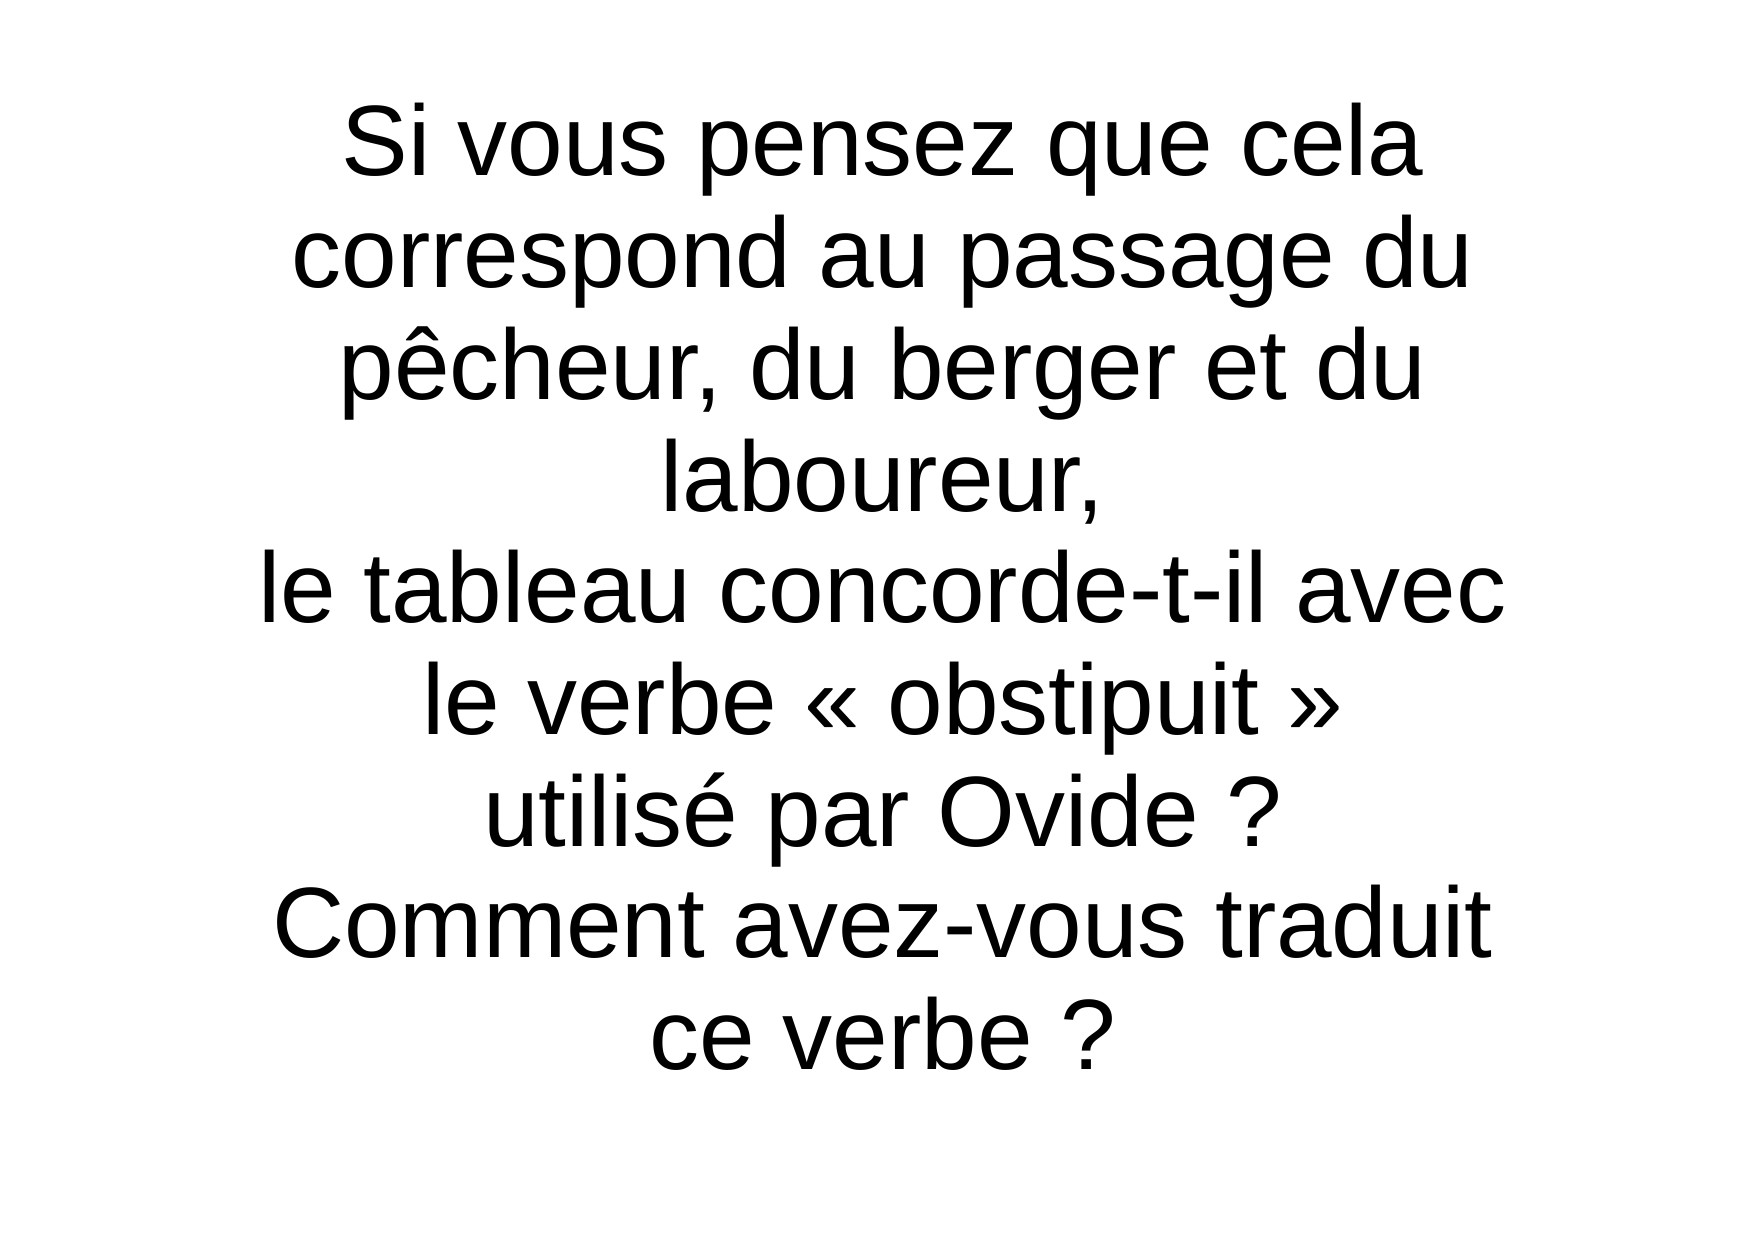

Si vous pensez que cela correspond au passage du pêcheur, du berger et du laboureur,
le tableau concorde-t-il avec
le verbe « obstipuit »
utilisé par Ovide ?
Comment avez-vous traduit
ce verbe ?